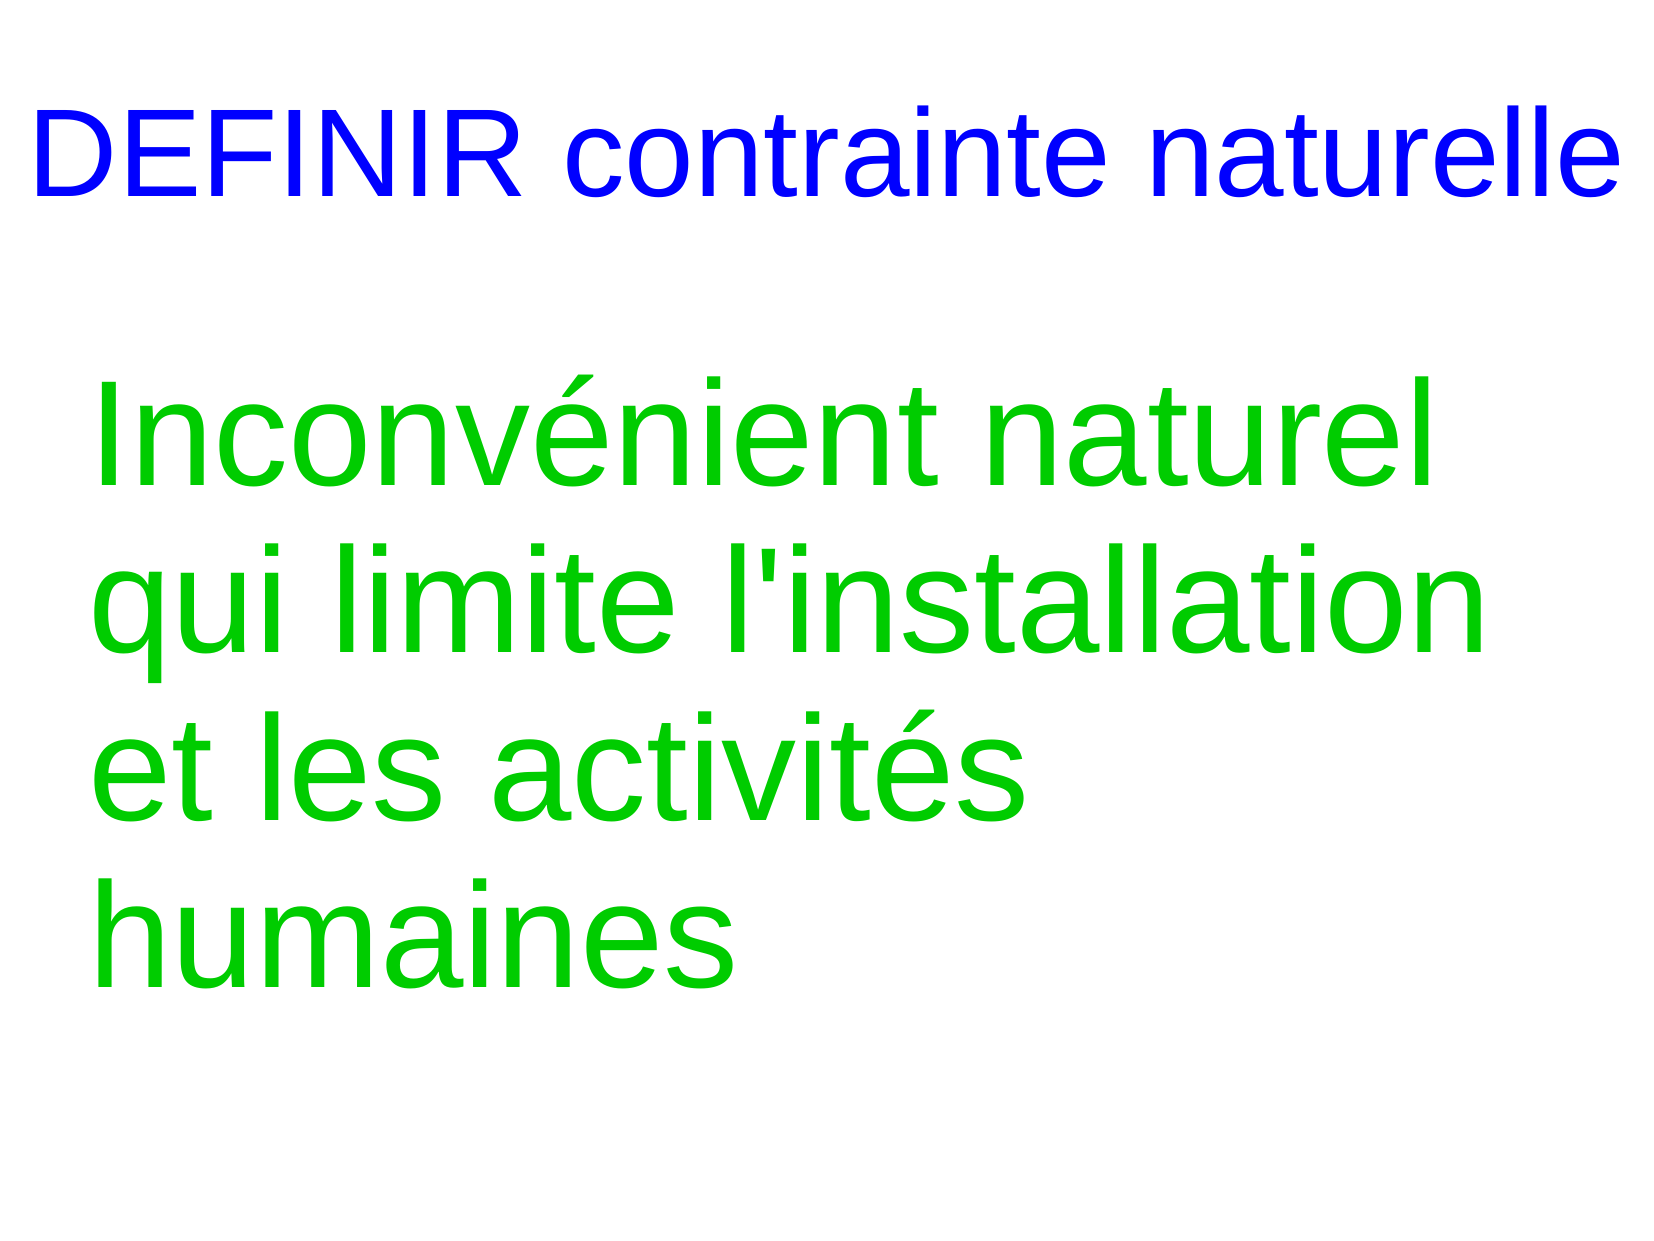

DEFINIR contrainte naturelle
# Inconvénient naturel qui limite l'installation et les activités humaines